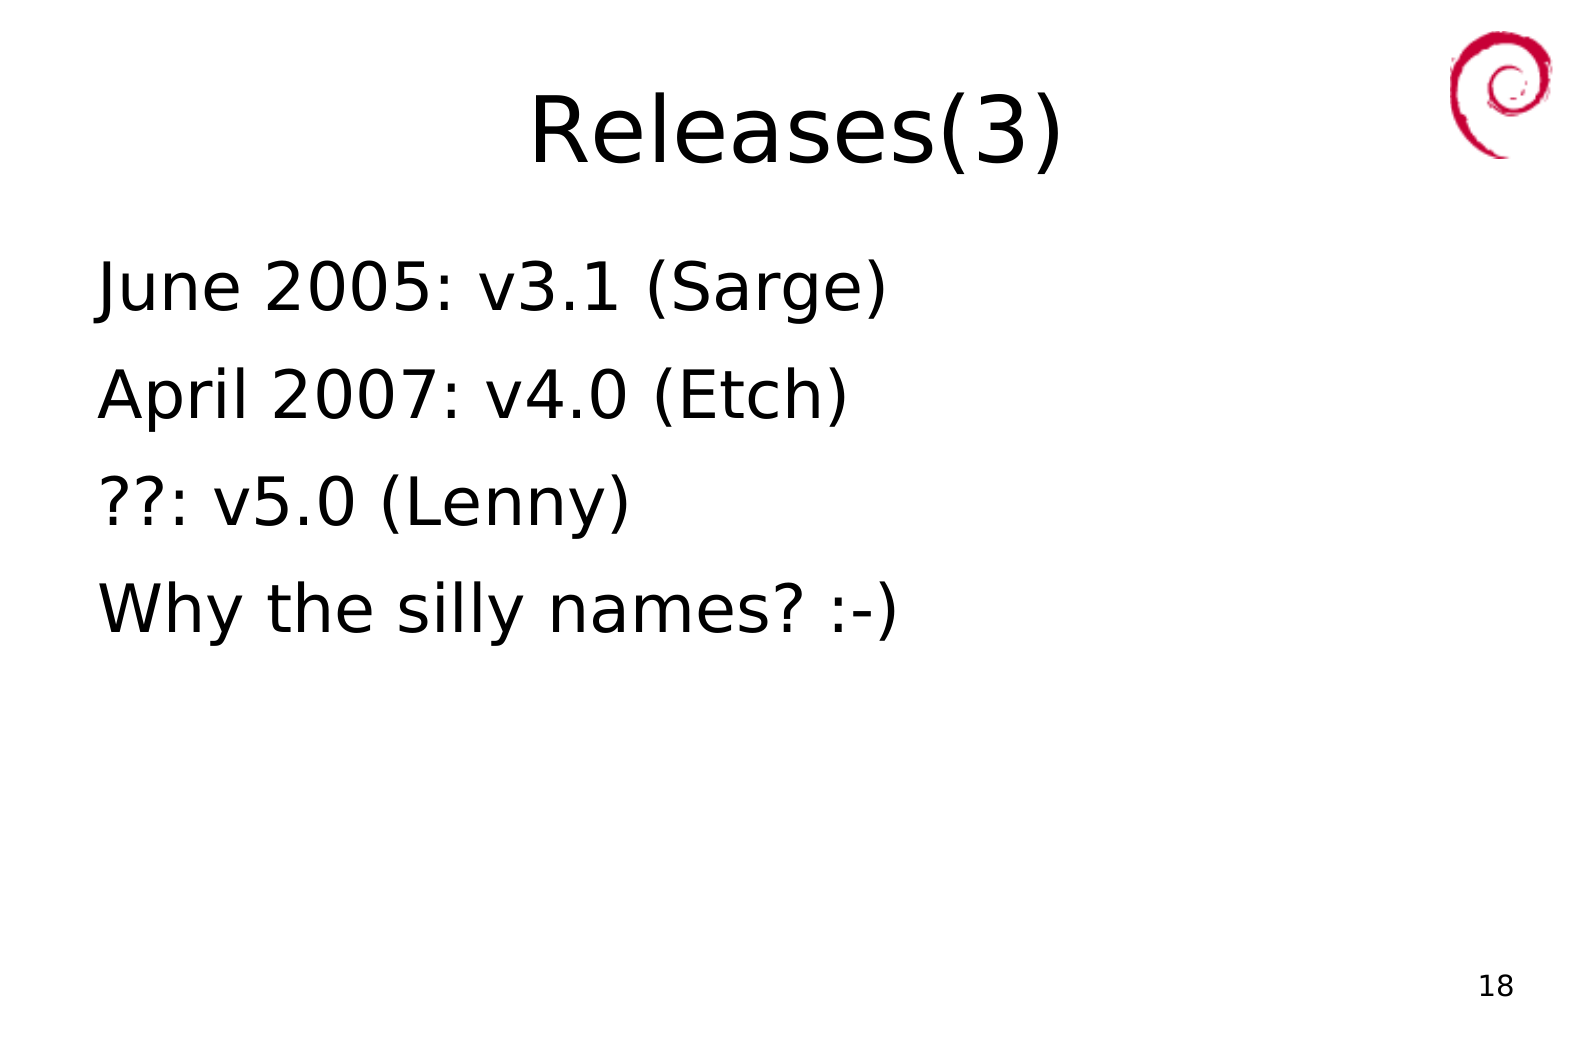

# Releases(3)
June 2005: v3.1 (Sarge)
April 2007: v4.0 (Etch)
??: v5.0 (Lenny)
Why the silly names? :-)
18